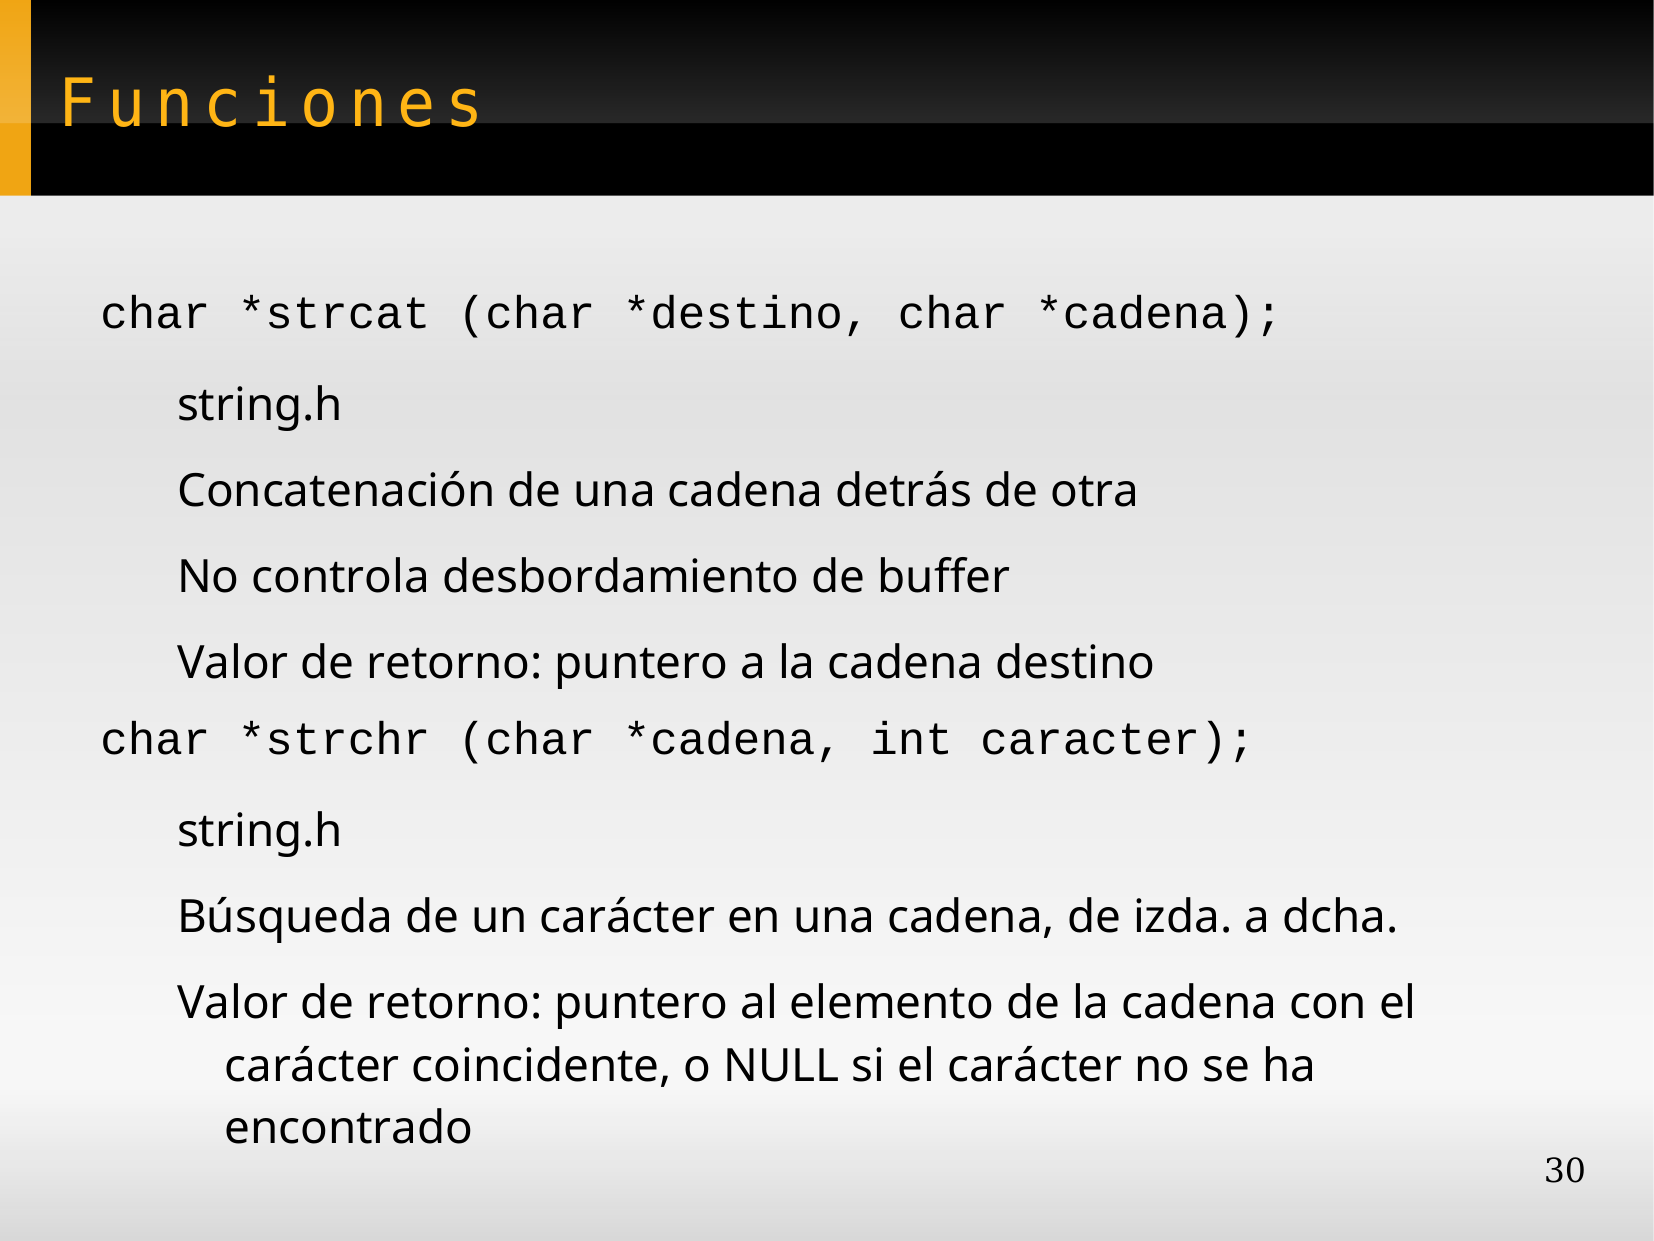

# Funciones
char *strcat (char *destino, char *cadena);
string.h
Concatenación de una cadena detrás de otra
No controla desbordamiento de buffer
Valor de retorno: puntero a la cadena destino
char *strchr (char *cadena, int caracter);
string.h
Búsqueda de un carácter en una cadena, de izda. a dcha.
Valor de retorno: puntero al elemento de la cadena con el carácter coincidente, o NULL si el carácter no se ha encontrado
30